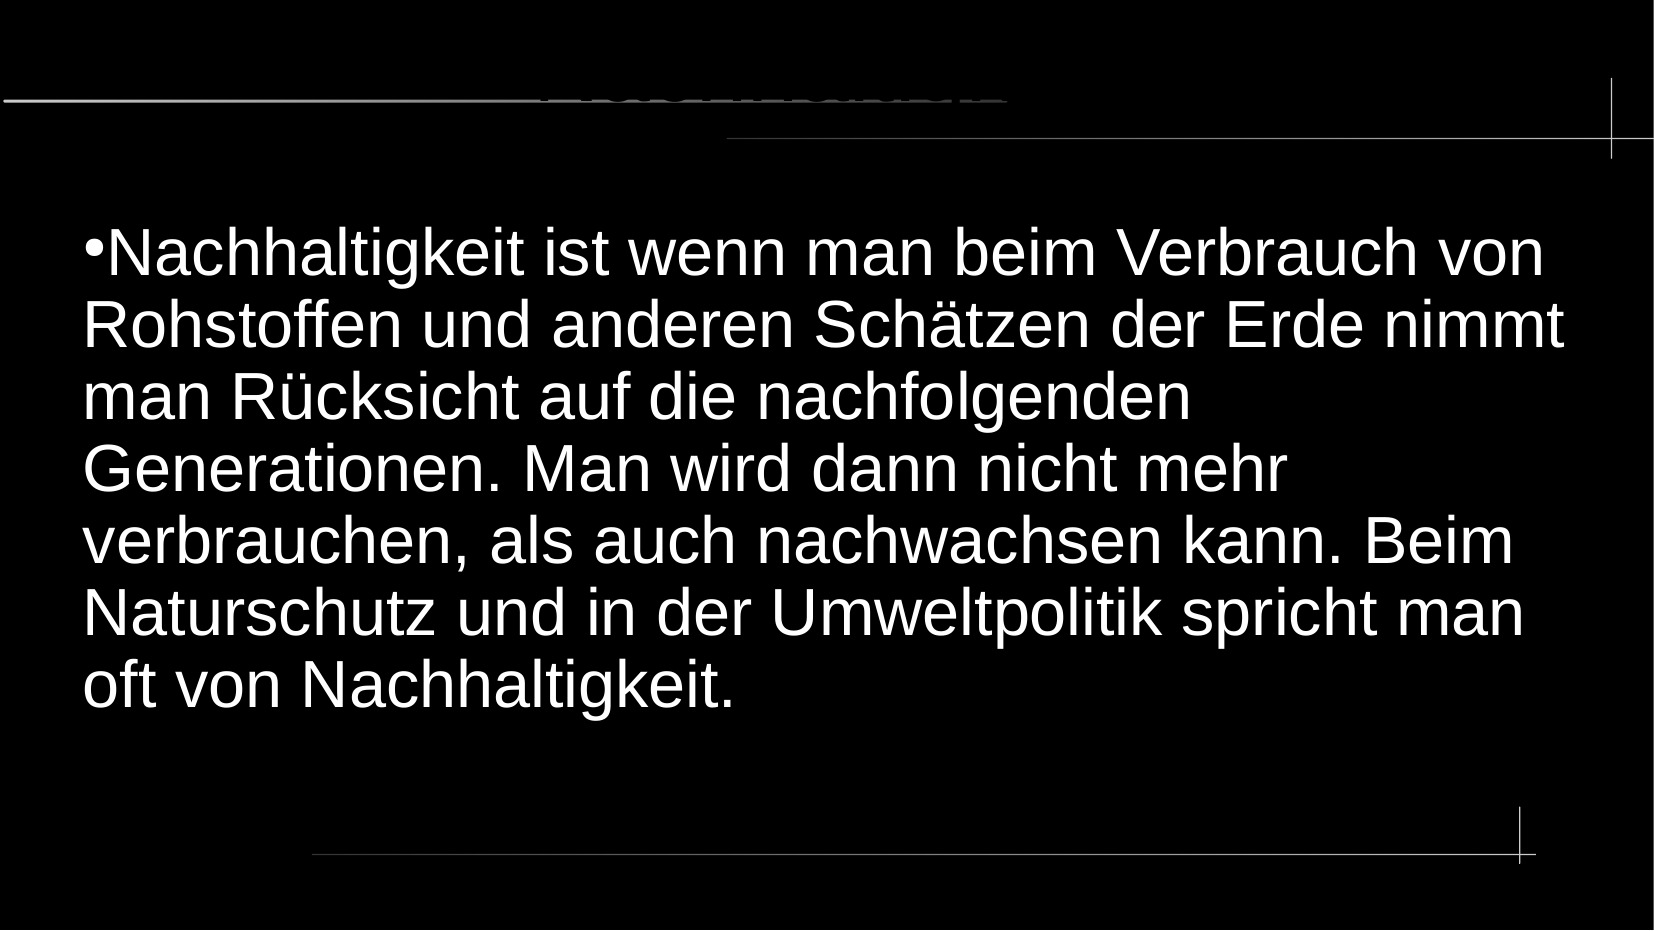

# Nachhaltigkeit
Nachhaltigkeit ist wenn man beim Verbrauch von Rohstoffen und anderen Schätzen der Erde nimmt man Rücksicht auf die nachfolgenden Generationen. Man wird dann nicht mehr verbrauchen, als auch nachwachsen kann. Beim Naturschutz und in der Umweltpolitik spricht man oft von Nachhaltigkeit.